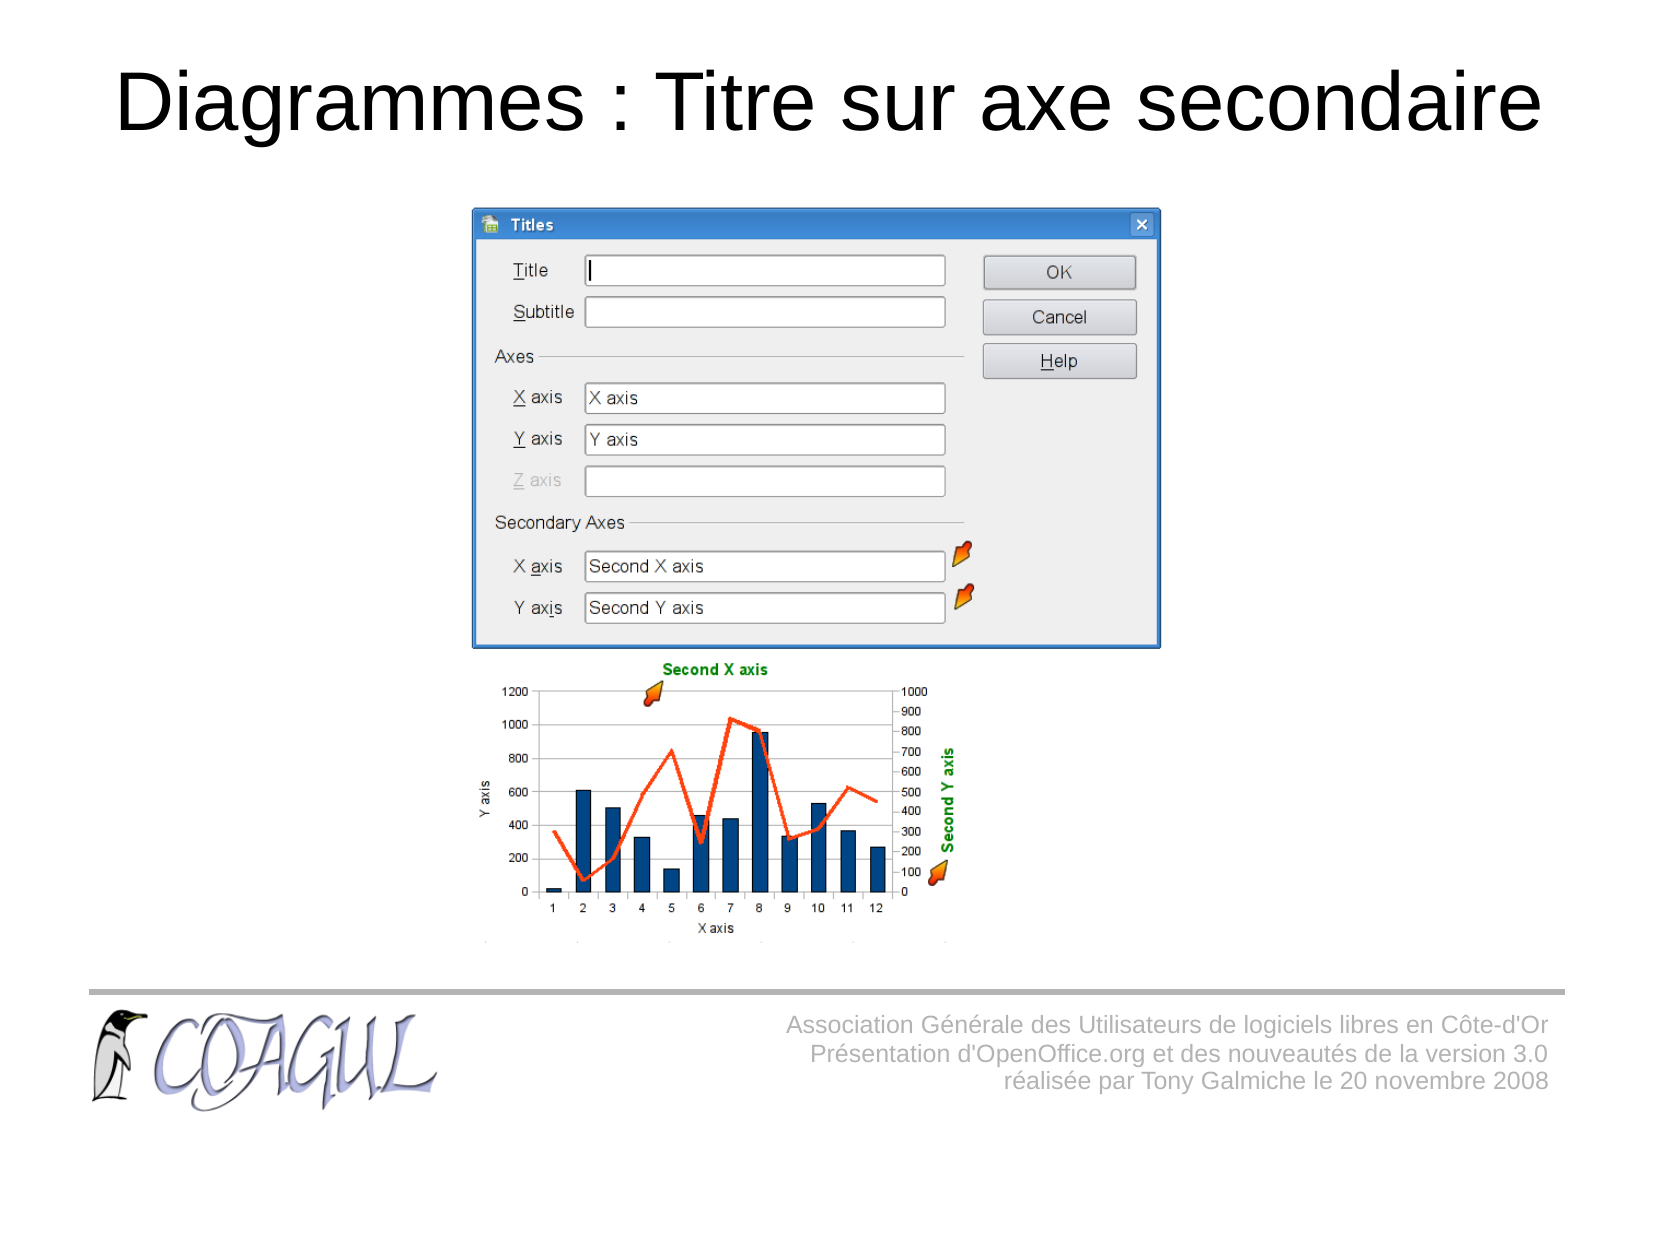

# Diagrammes : Titre sur axe secondaire